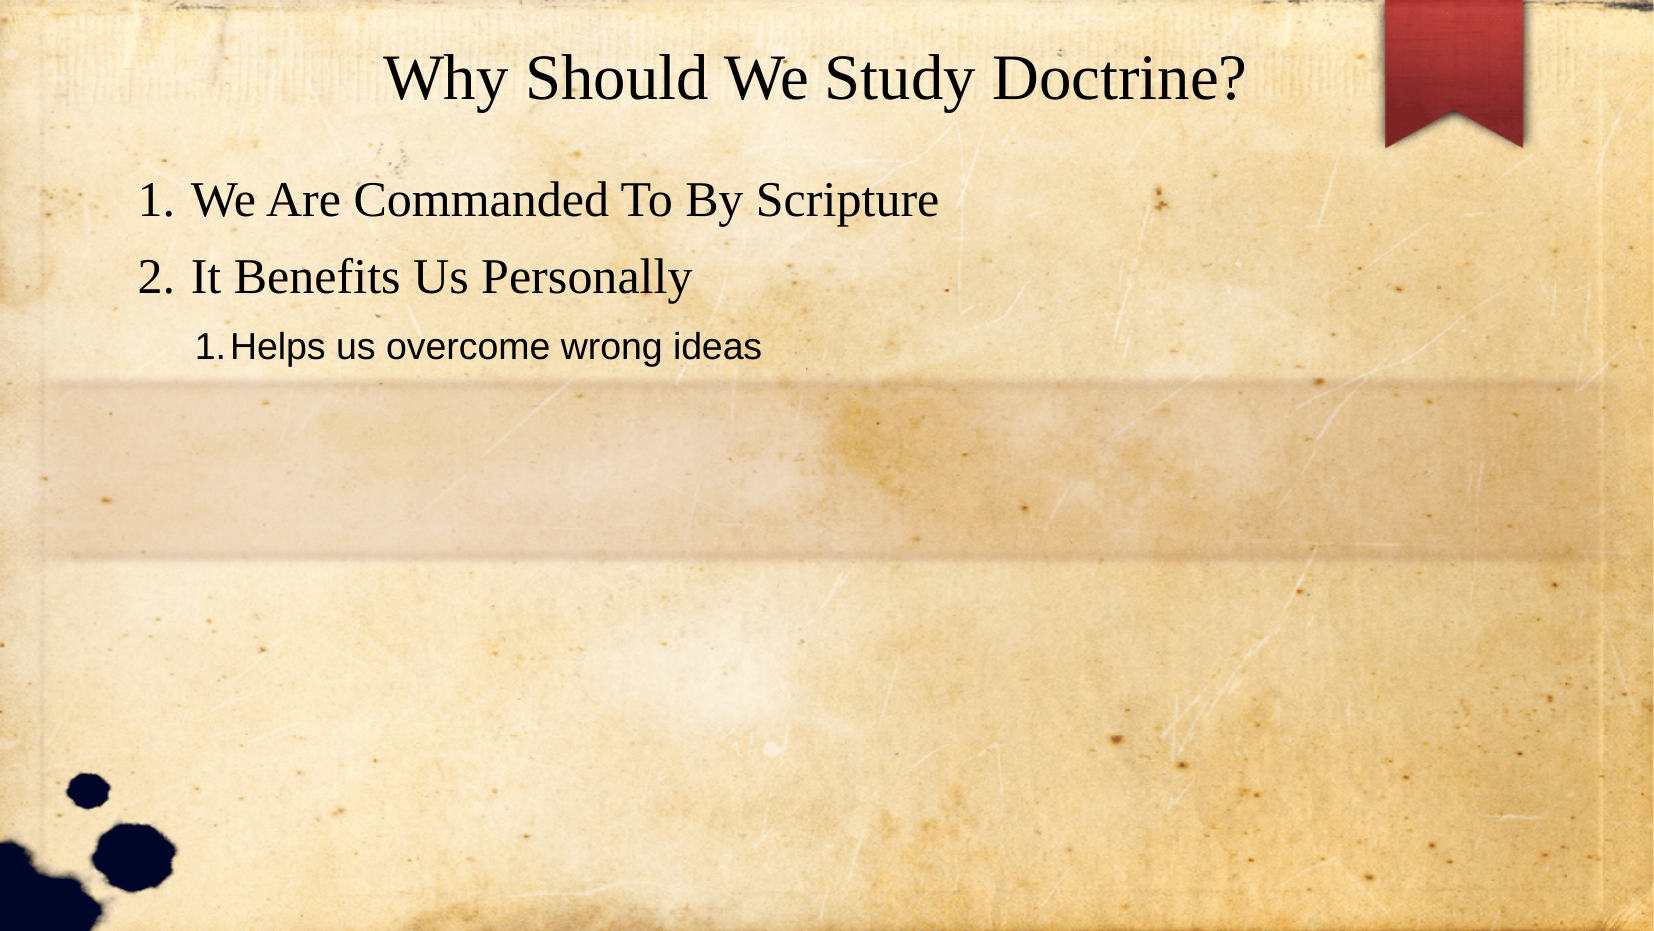

# Why Should We Study Doctrine?
We Are Commanded To By Scripture
It Benefits Us Personally
Helps us overcome wrong ideas